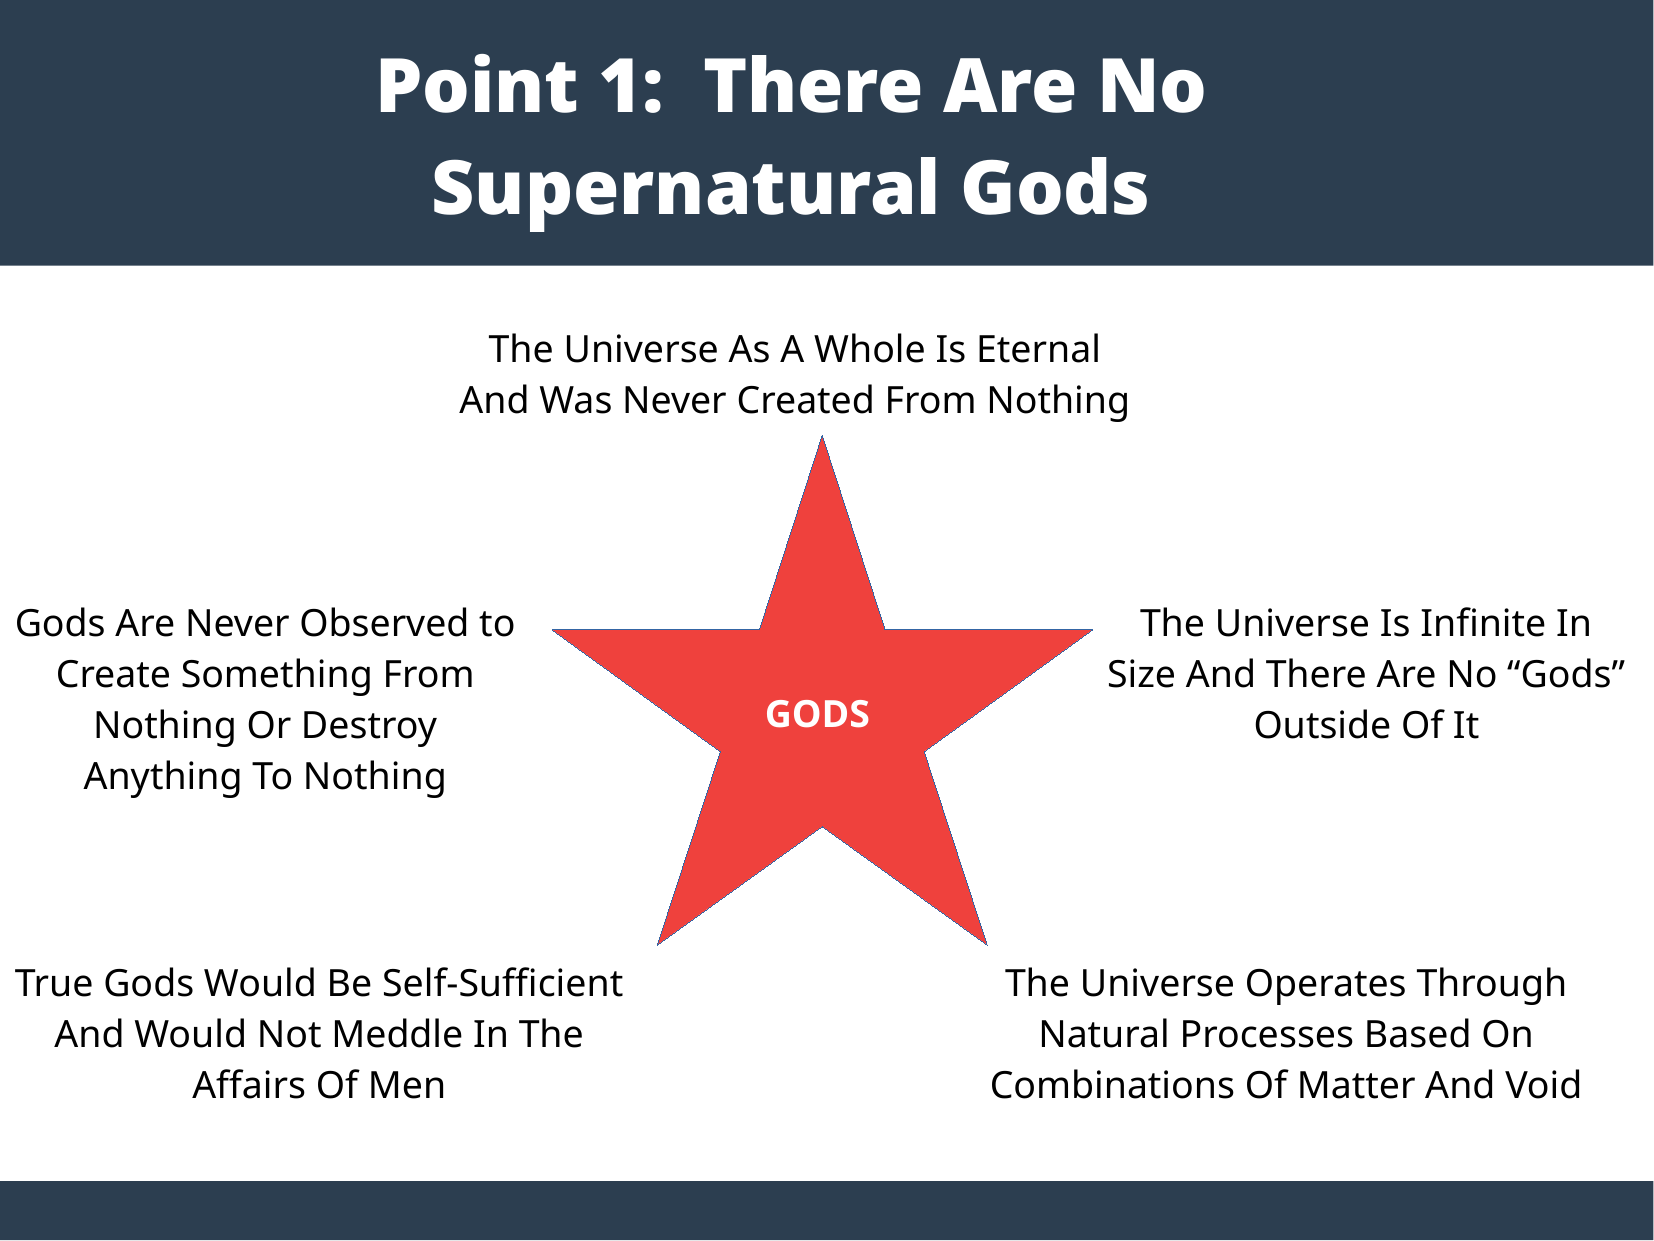

# Point 1: There Are No Supernatural Gods
The Universe As A Whole Is Eternal
And Was Never Created From Nothing
Gods Are Never Observed to Create Something From Nothing Or Destroy
Anything To Nothing
The Universe Is Infinite In Size And There Are No “Gods” Outside Of It
GODS
True Gods Would Be Self-Sufficient
And Would Not Meddle In The
Affairs Of Men
The Universe Operates Through
Natural Processes Based On
Combinations Of Matter And Void